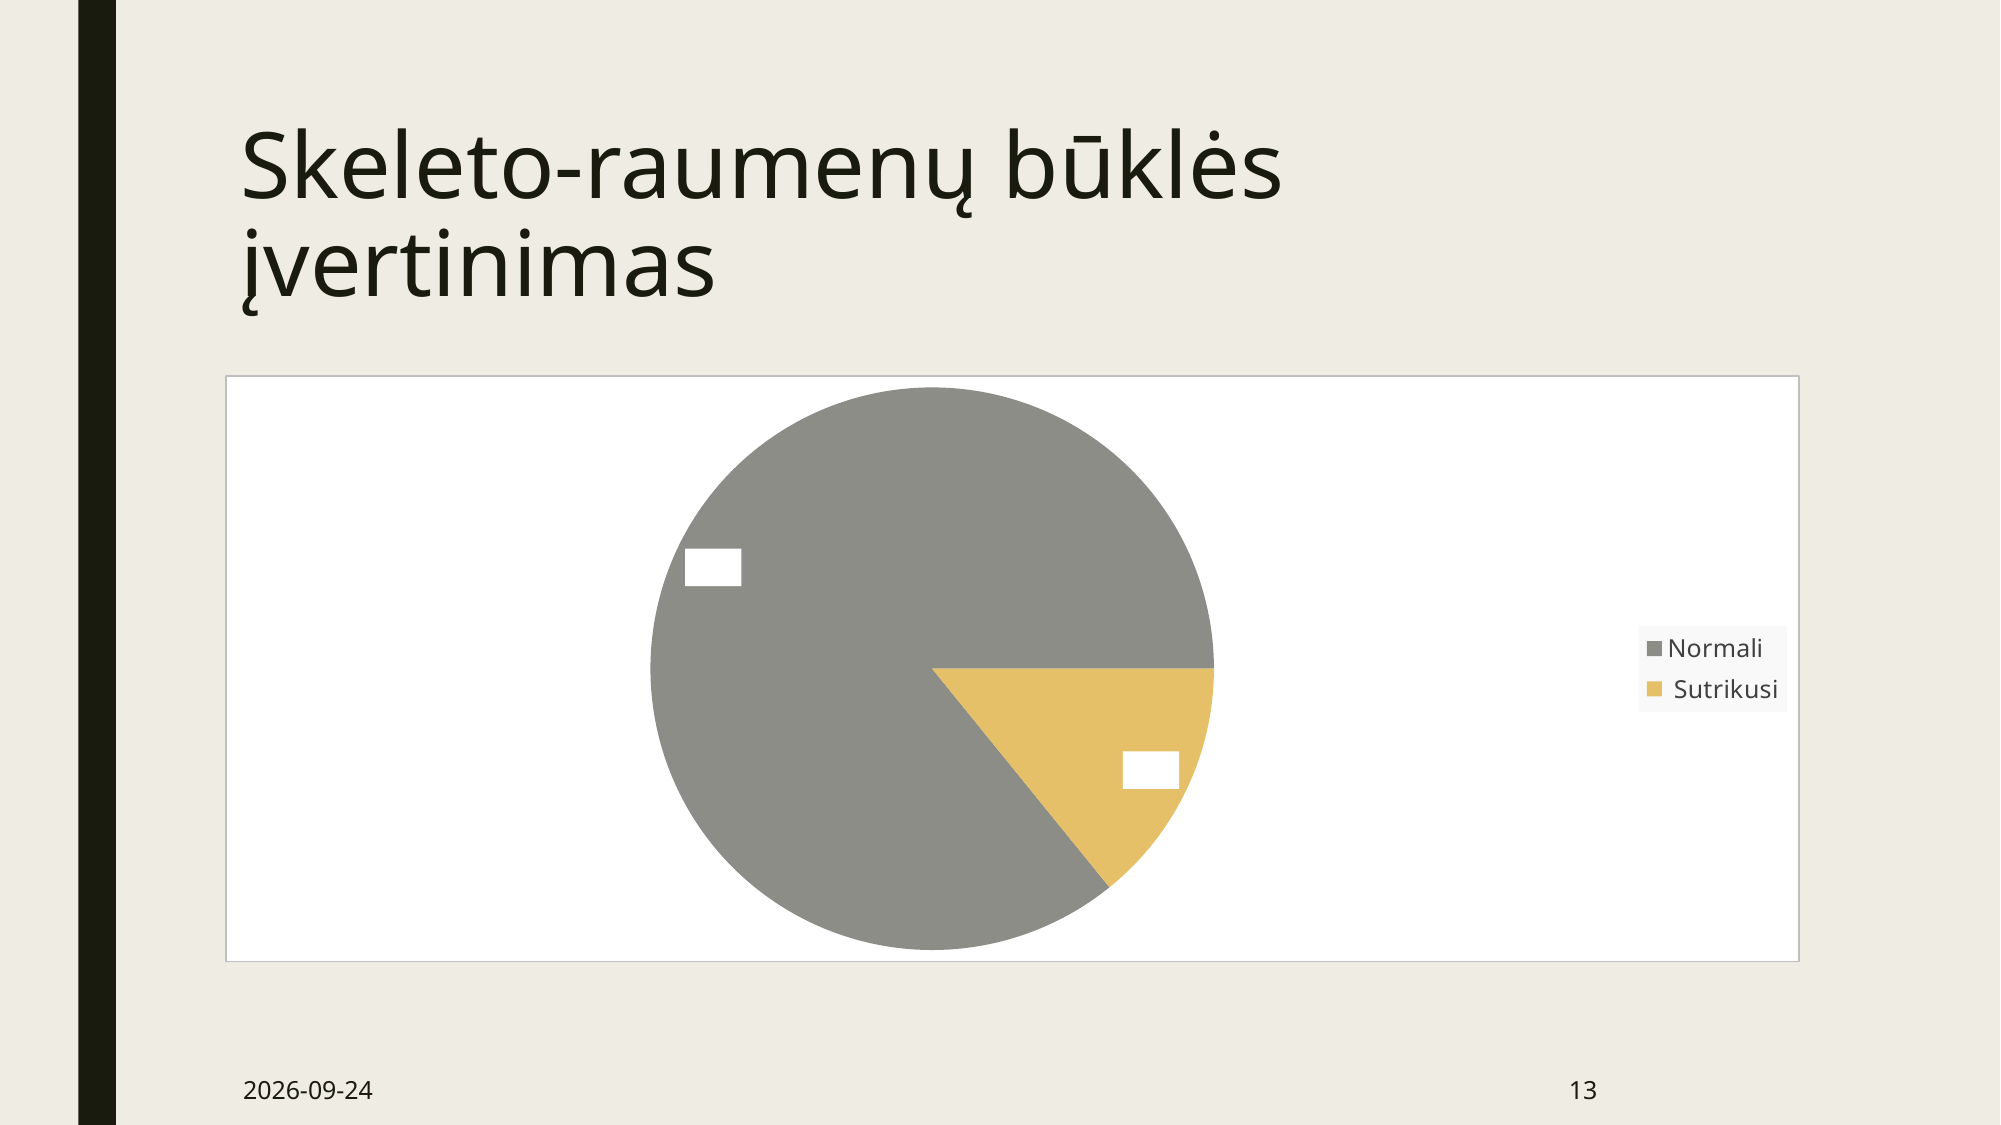

# Skeleto-raumenų būklės įvertinimas
### Chart
| Category | Sales |
|---|---|
| Normali | 82.4 |
| Sutrikusi | 13.6 |